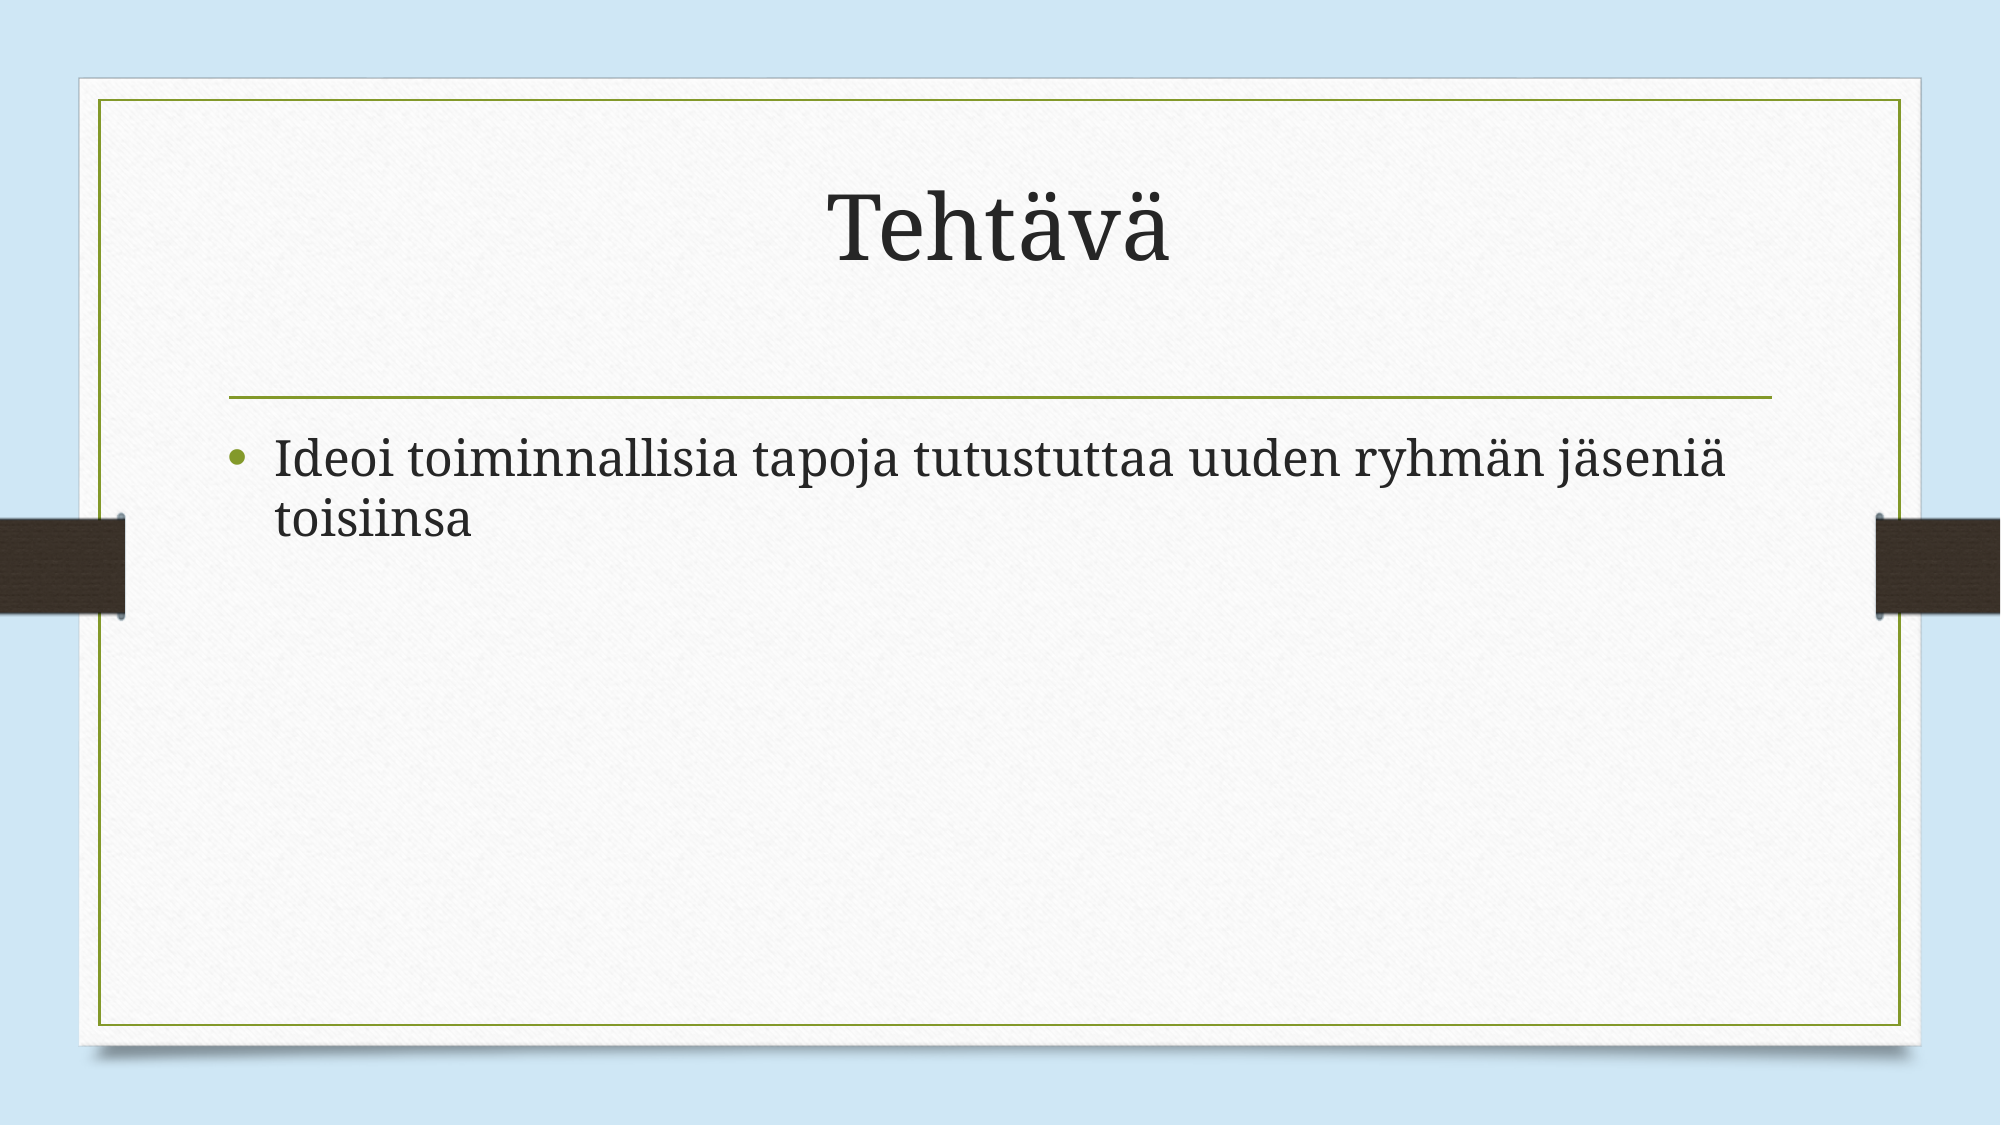

# Tehtävä
Ideoi toiminnallisia tapoja tutustuttaa uuden ryhmän jäseniä toisiinsa